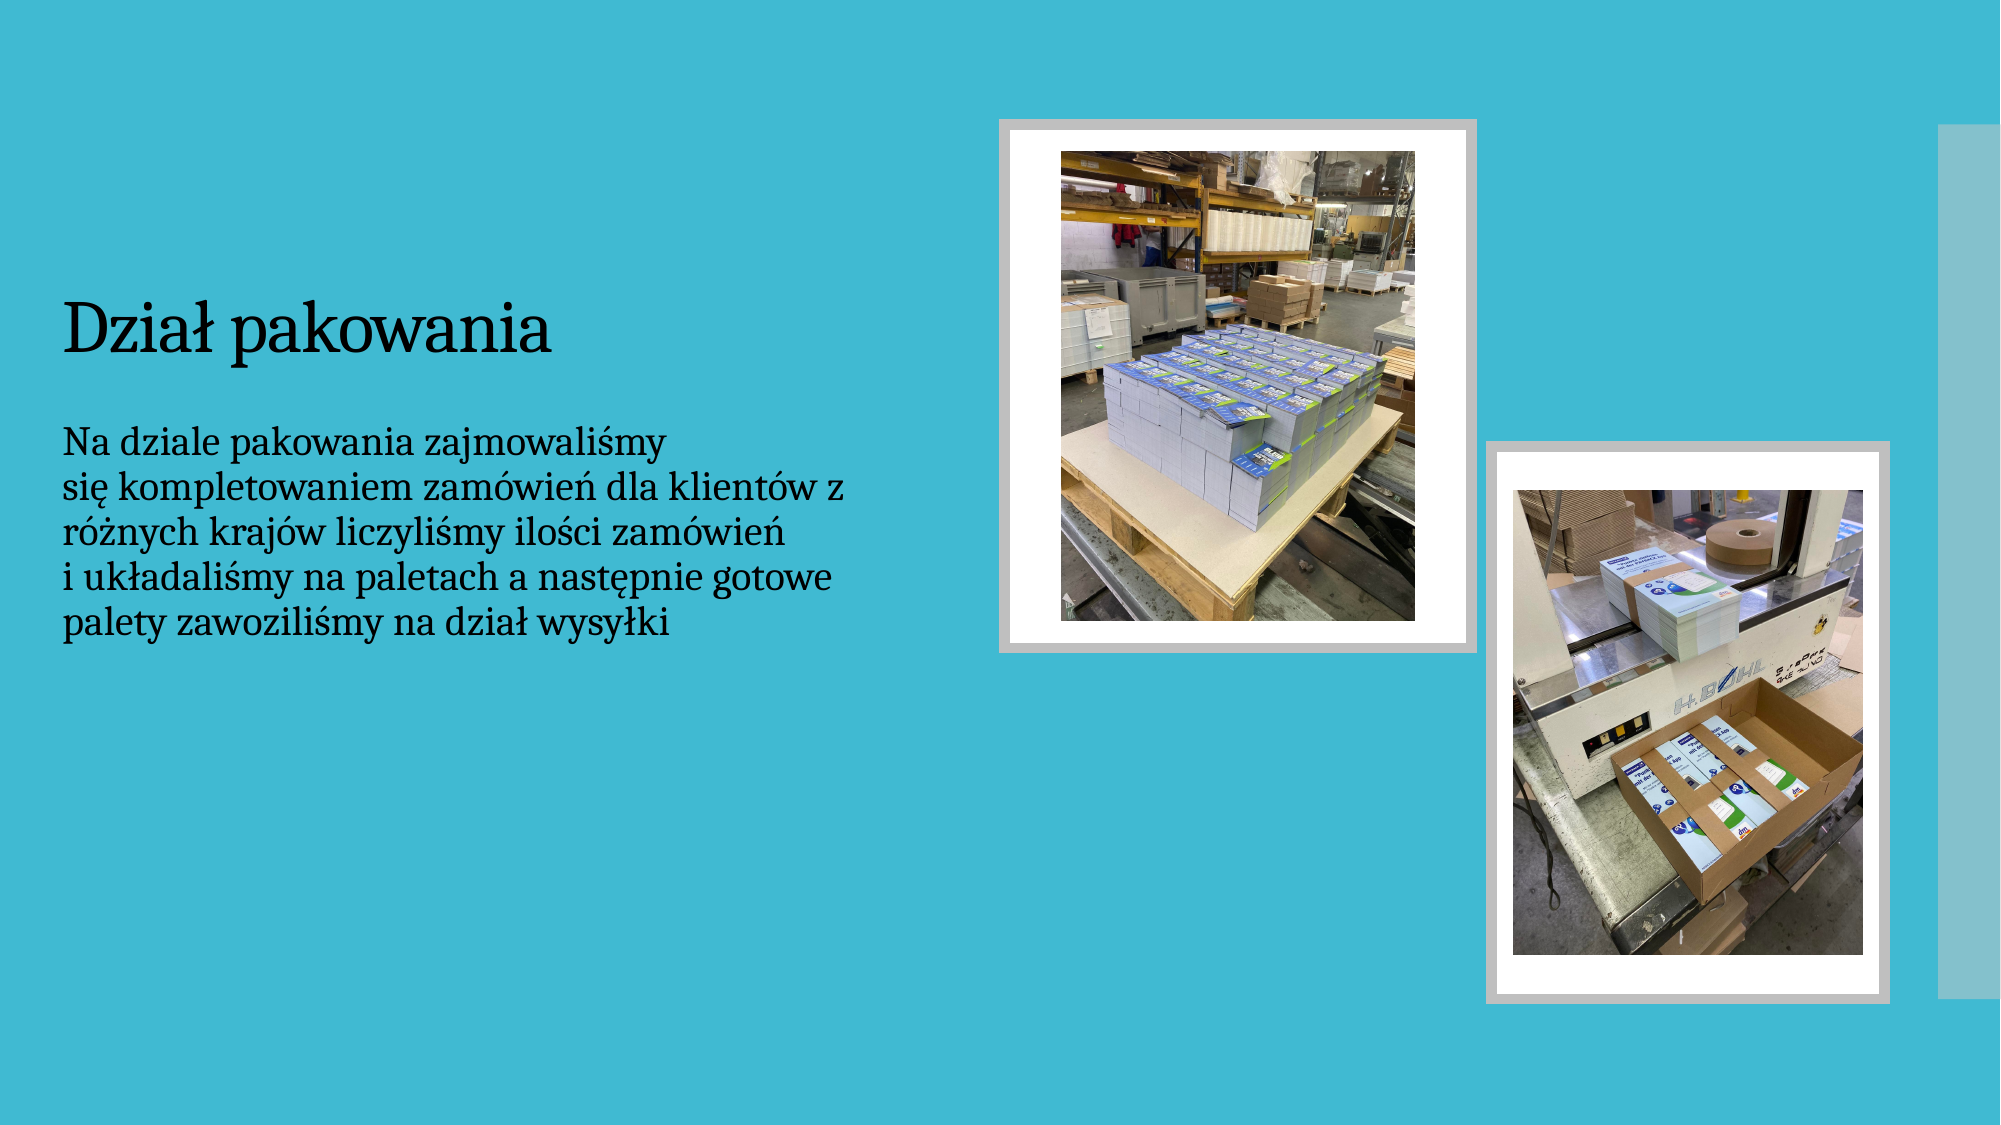

# Dział pakowania
Na dziale pakowania zajmowaliśmy się kompletowaniem zamówień dla klientów z różnych krajów liczyliśmy ilości zamówień i układaliśmy na paletach a następnie gotowe palety zawoziliśmy na dział wysyłki